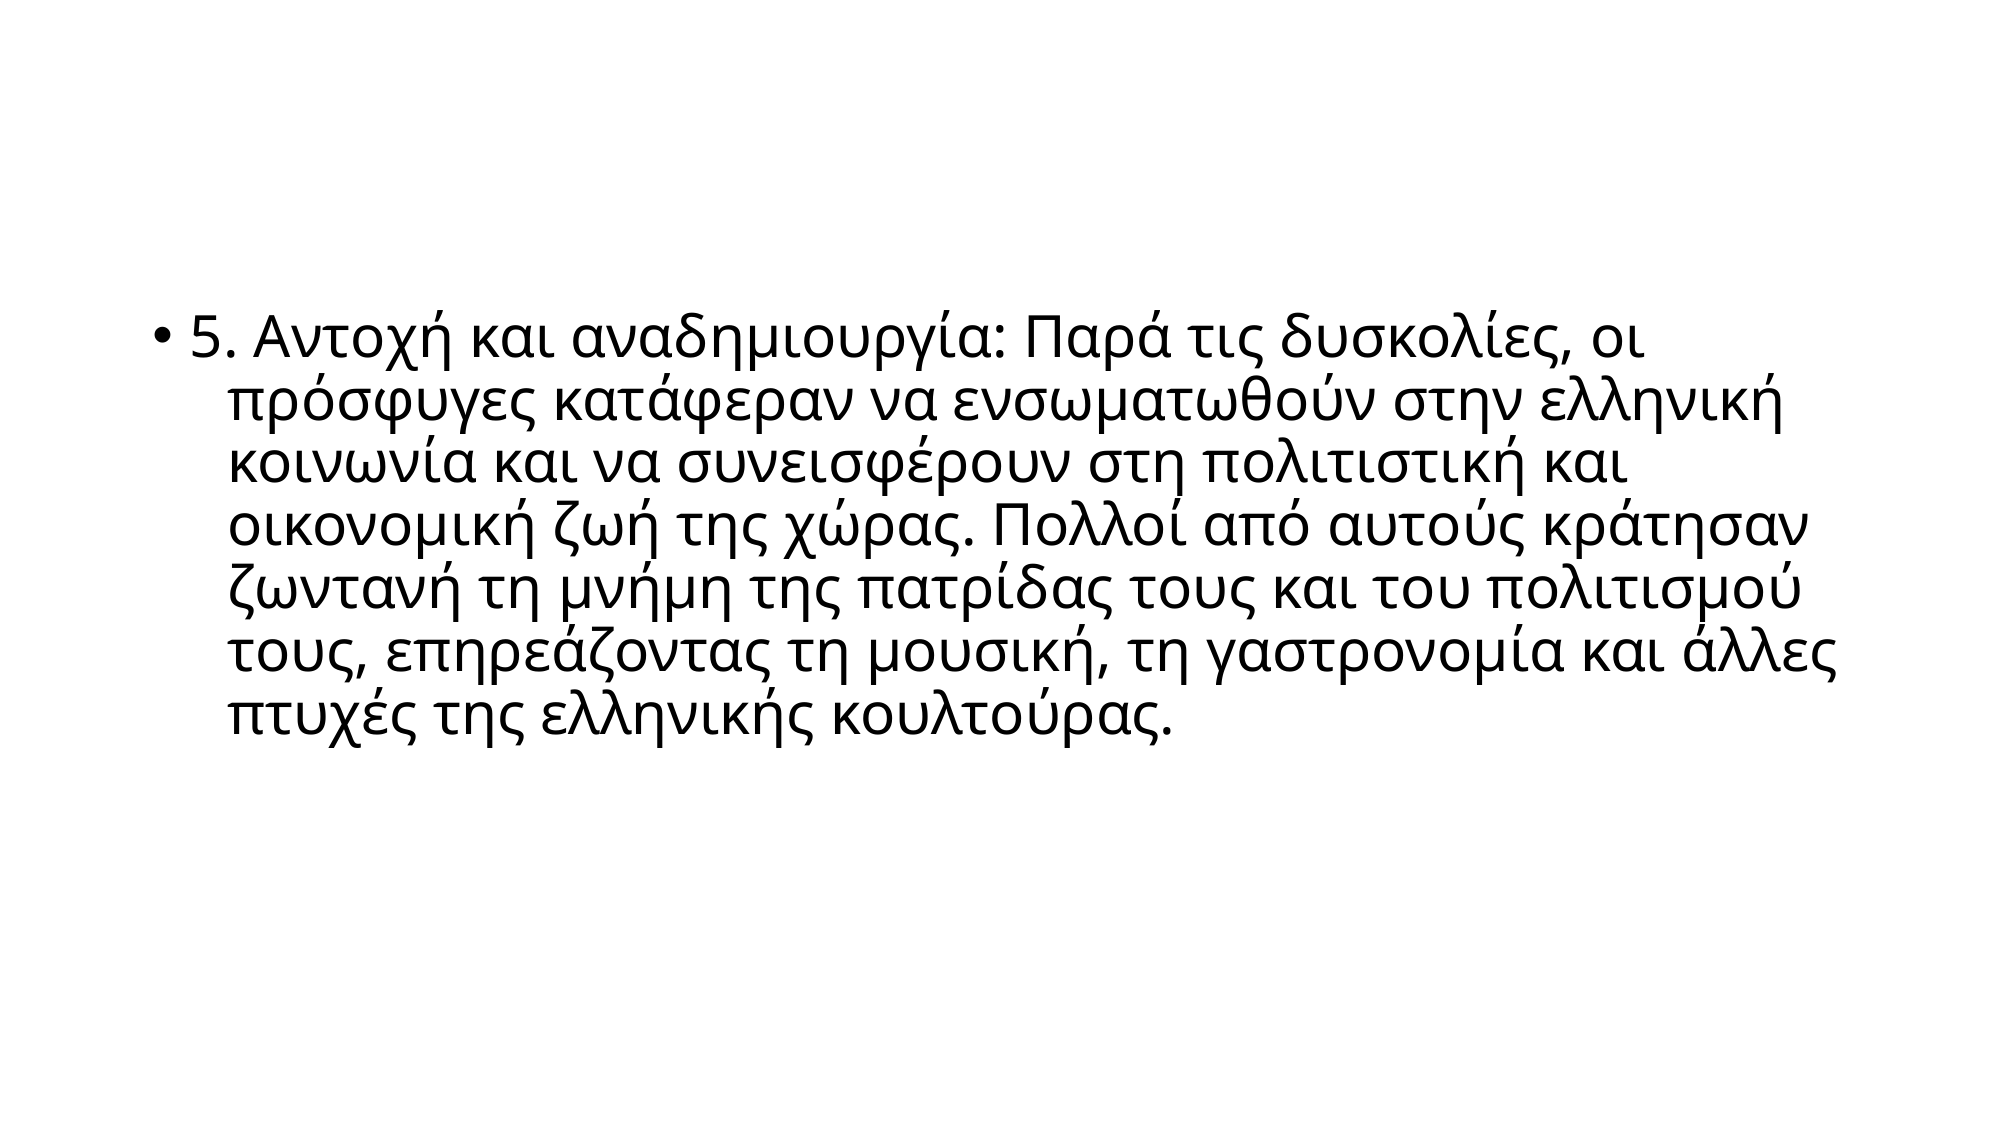

#
5. Αντοχή και αναδημιουργία: Παρά τις δυσκολίες, οι πρόσφυγες κατάφεραν να ενσωματωθούν στην ελληνική κοινωνία και να συνεισφέρουν στη πολιτιστική και οικονομική ζωή της χώρας. Πολλοί από αυτούς κράτησαν ζωντανή τη μνήμη της πατρίδας τους και του πολιτισμού τους, επηρεάζοντας τη μουσική, τη γαστρονομία και άλλες πτυχές της ελληνικής κουλτούρας.